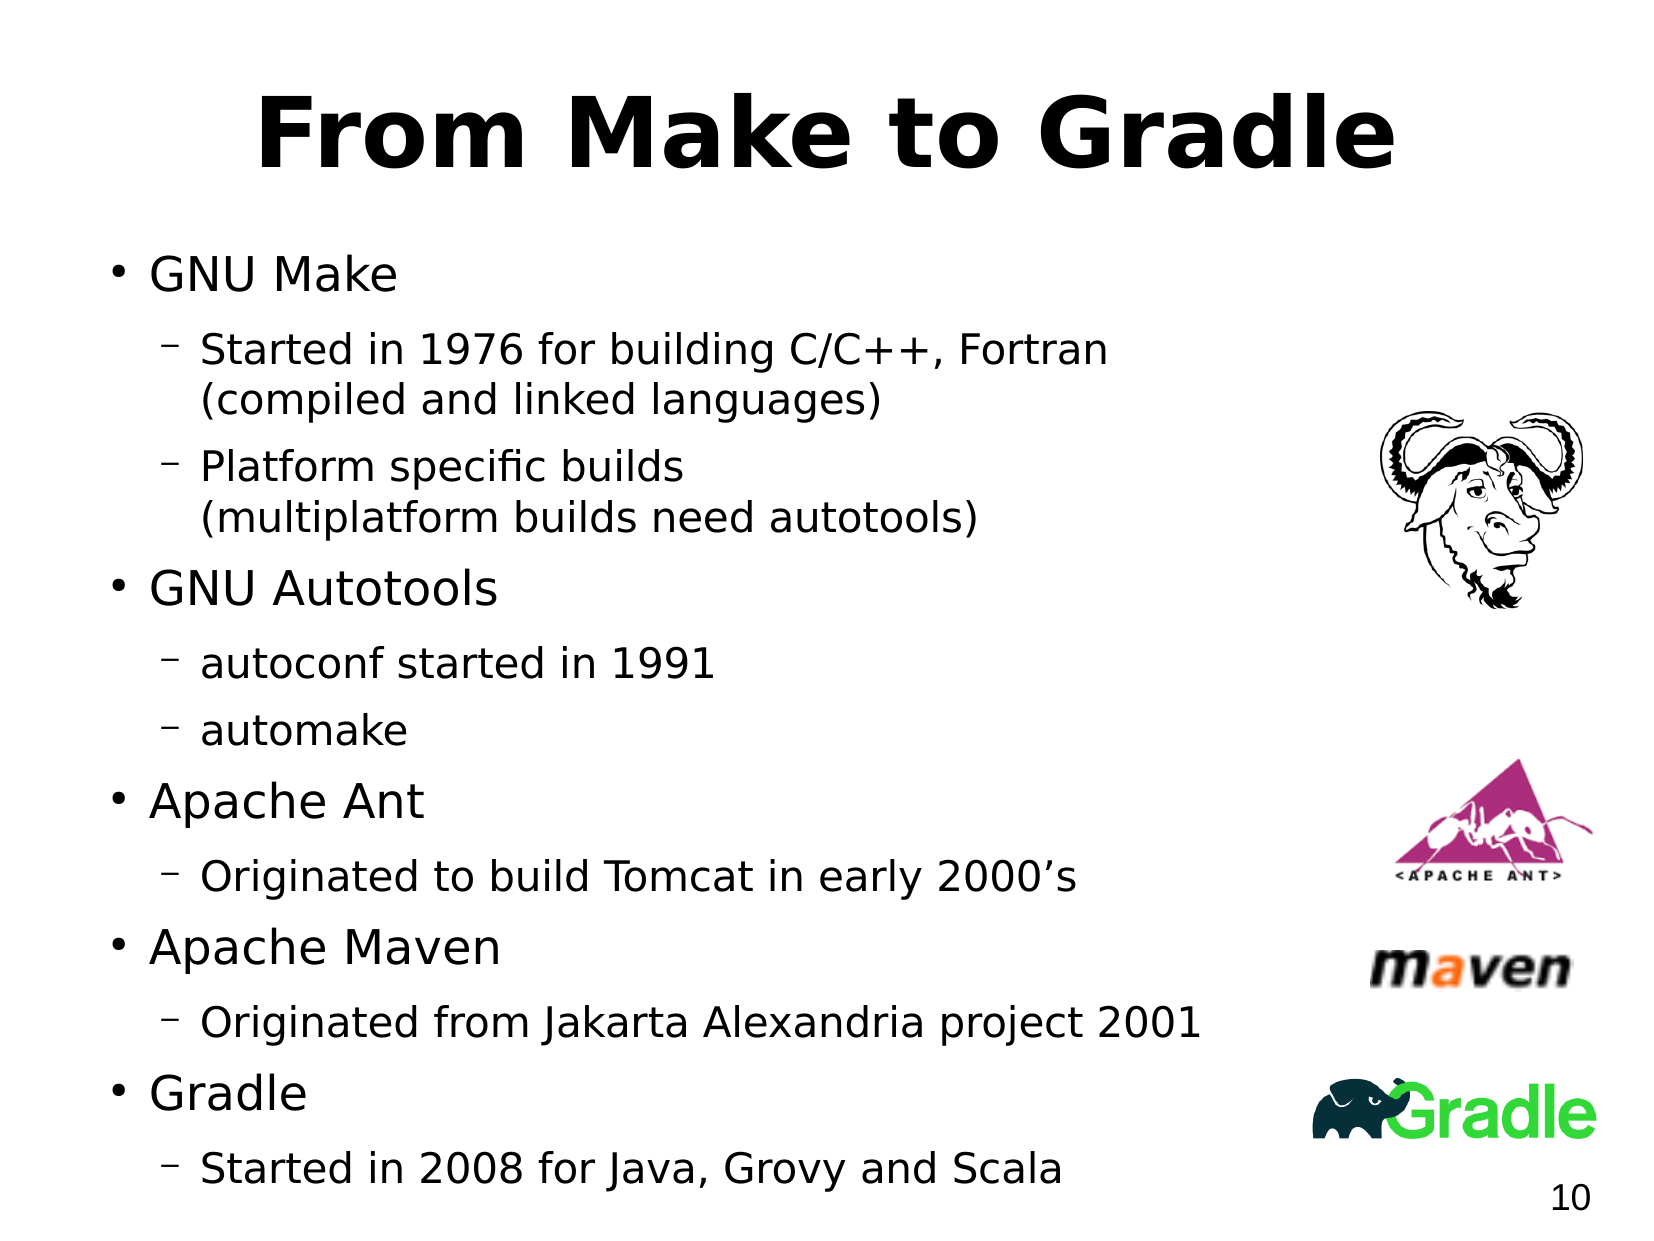

# From Make to Gradle
GNU Make
Started in 1976 for building C/C++, Fortran
(compiled and linked languages)
Platform specific builds
(multiplatform builds need autotools)
GNU Autotools
autoconf started in 1991
automake
Apache Ant
Originated to build Tomcat in early 2000’s
Apache Maven
Originated from Jakarta Alexandria project 2001
Gradle
Started in 2008 for Java, Grovy and Scala